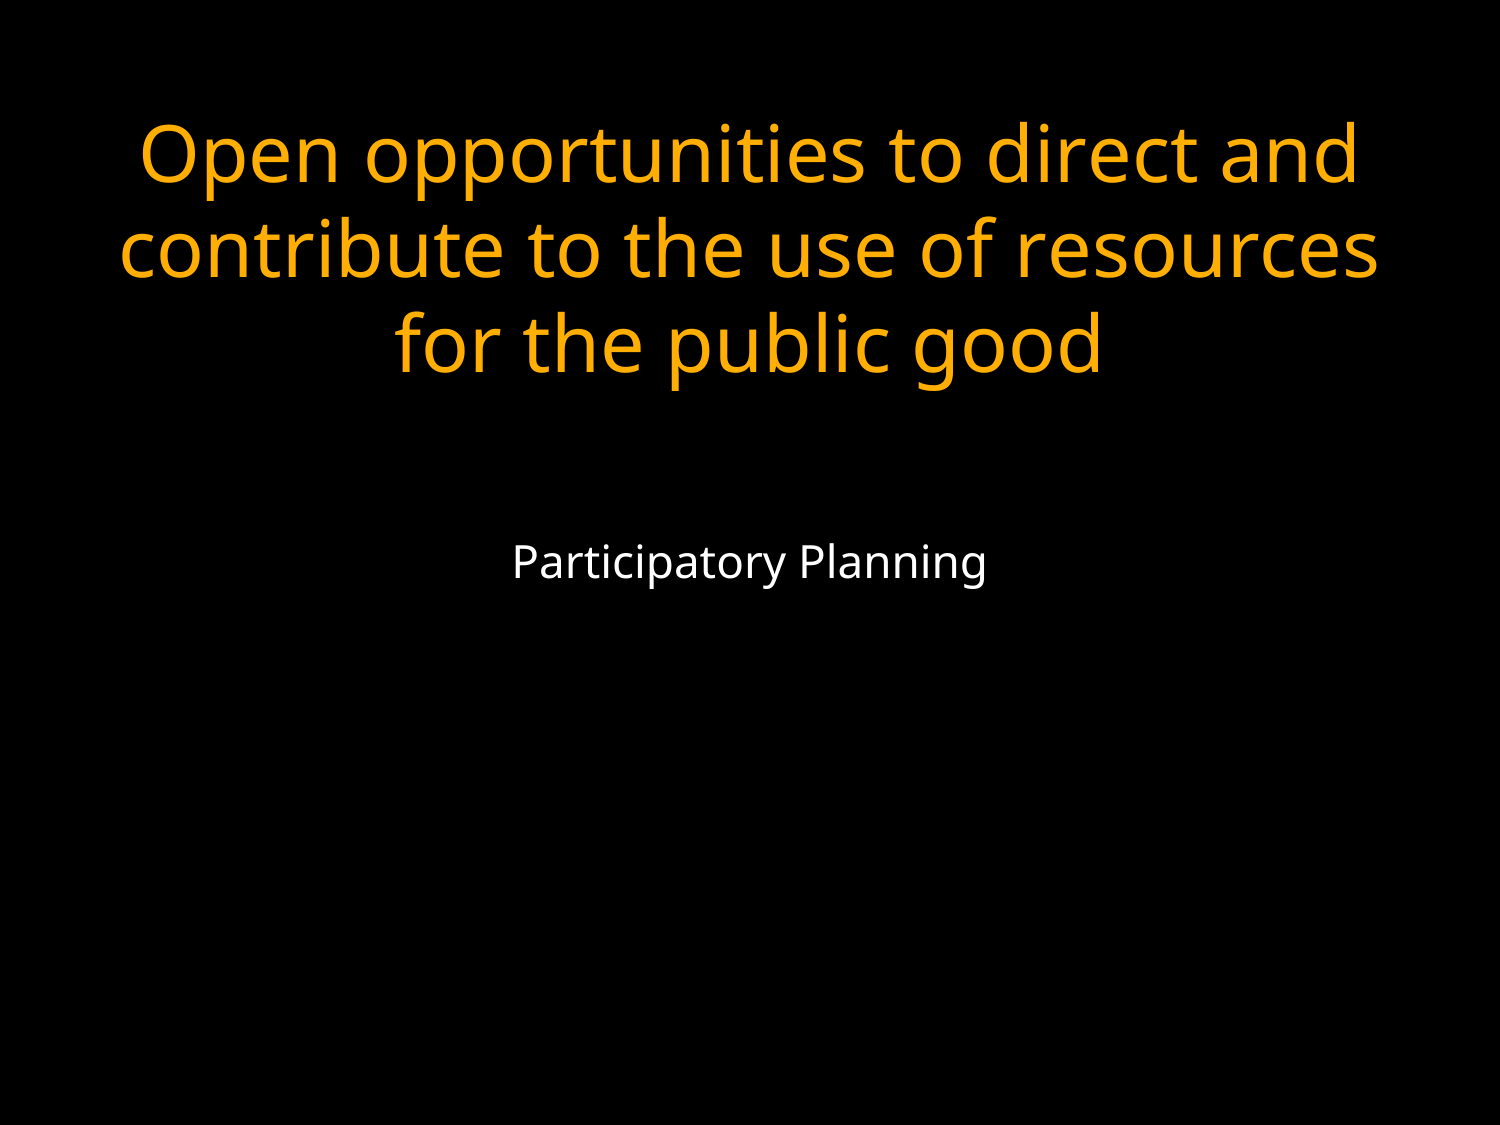

# Open opportunities to direct and contribute to the use of resources for the public good
Participatory Planning